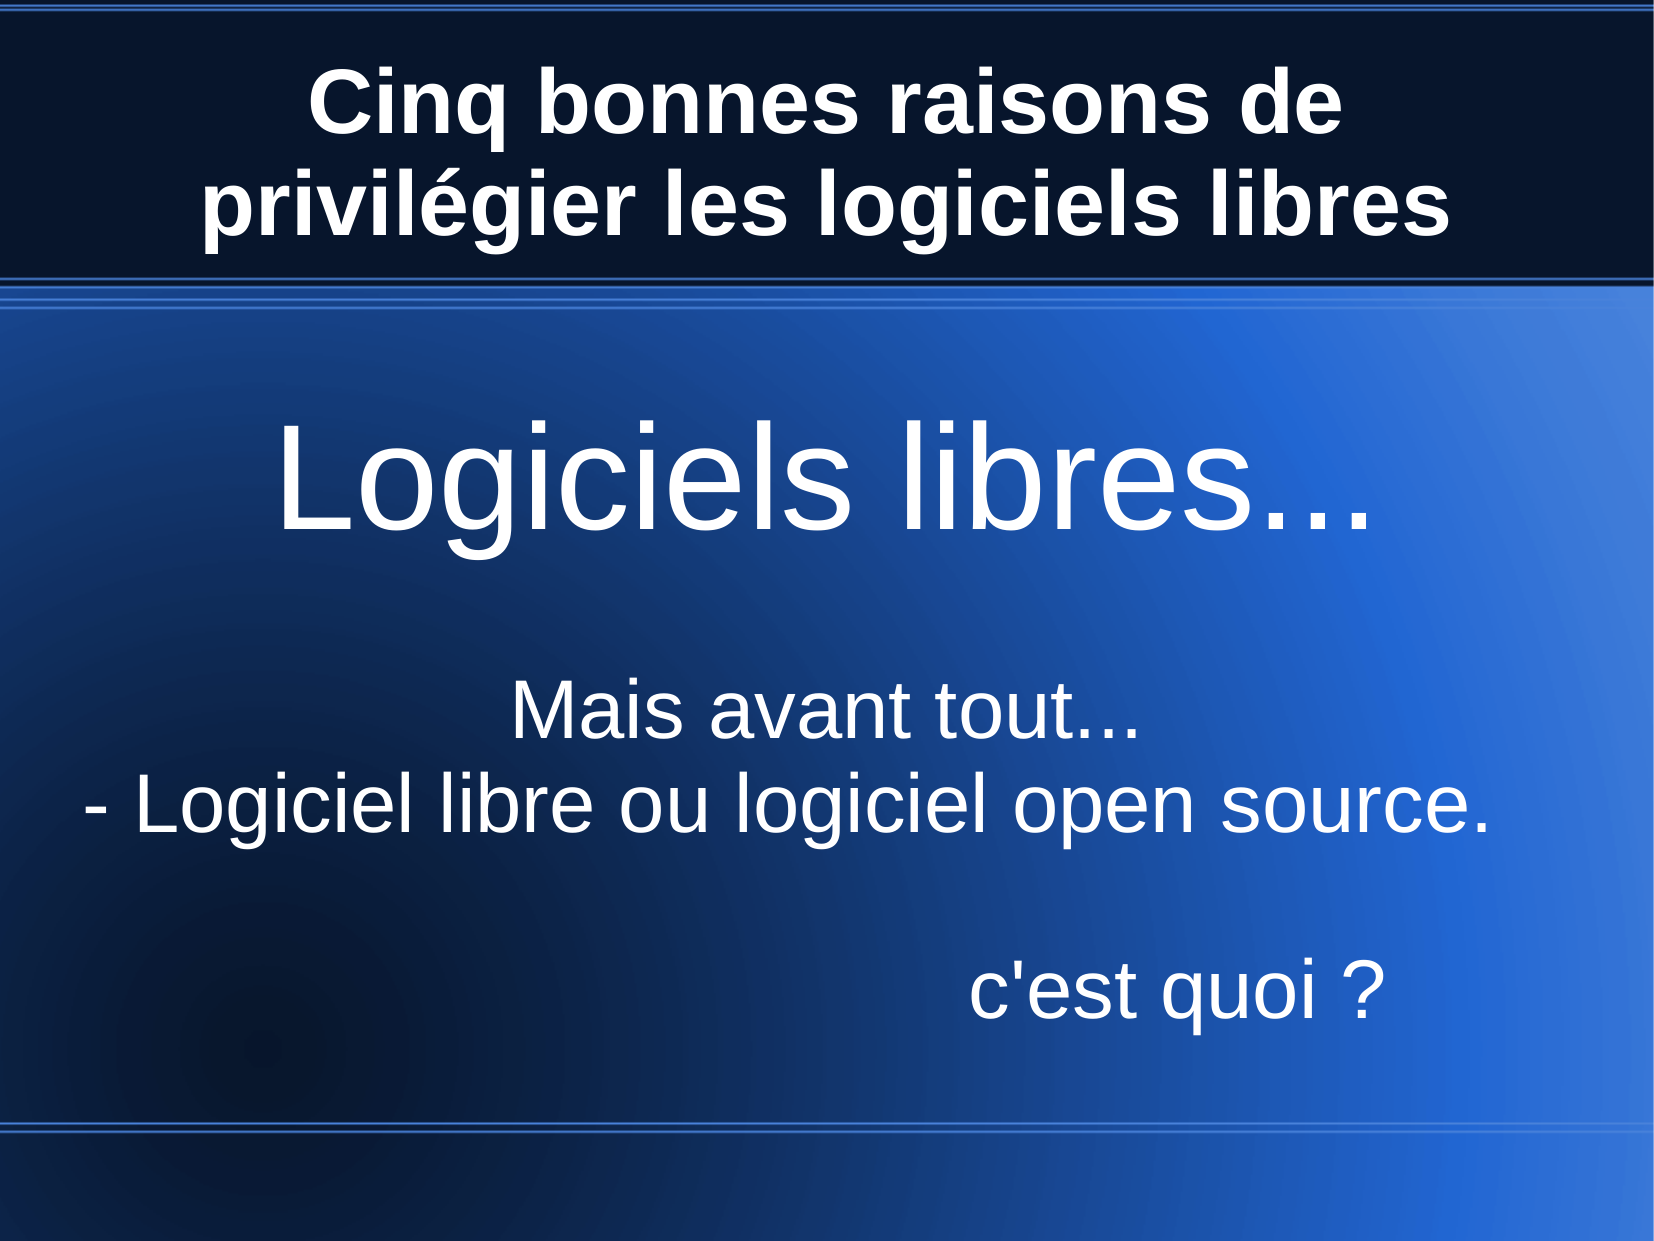

# Cinq bonnes raisons de privilégier les logiciels libres
Logiciels libres...
Mais avant tout...
- Logiciel libre ou logiciel open source.
												c'est quoi ?